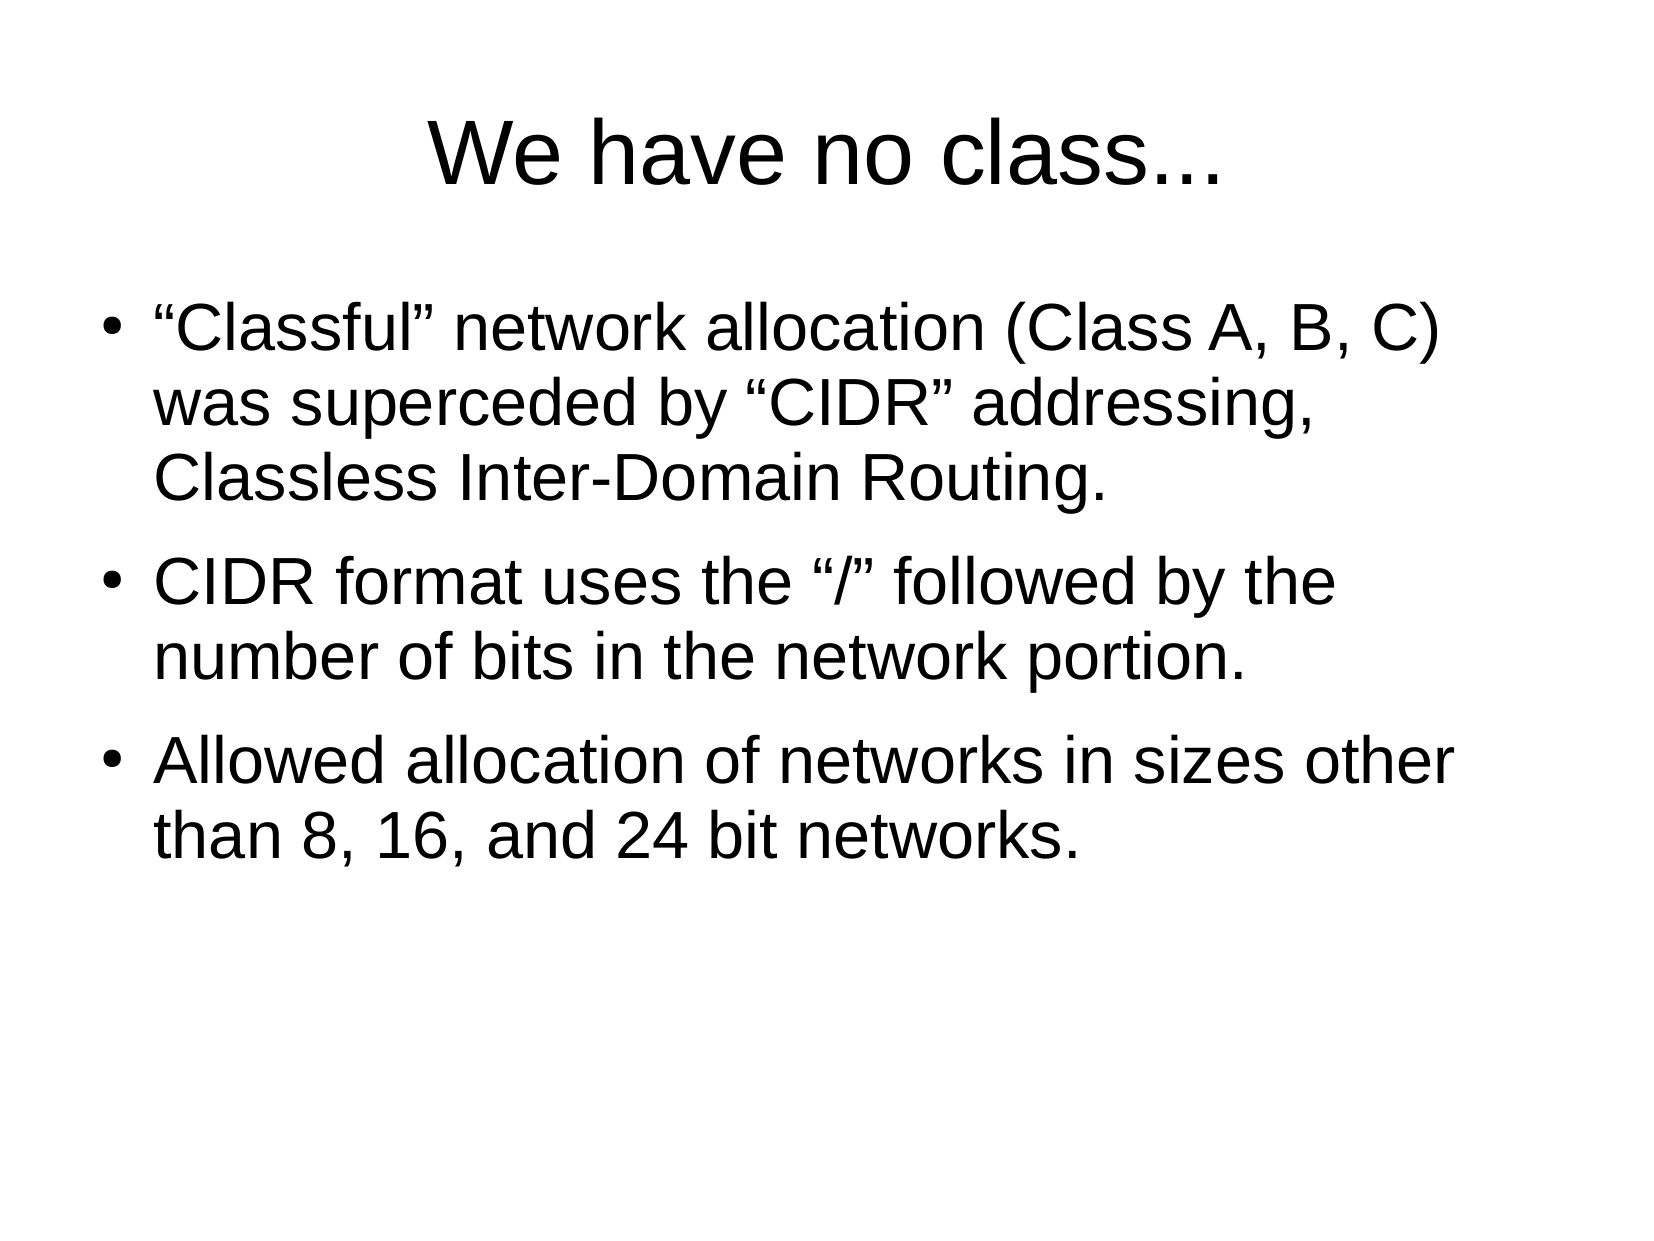

# We have no class...
“Classful” network allocation (Class A, B, C) was superceded by “CIDR” addressing, Classless Inter-Domain Routing.
CIDR format uses the “/” followed by the number of bits in the network portion.
Allowed allocation of networks in sizes other than 8, 16, and 24 bit networks.